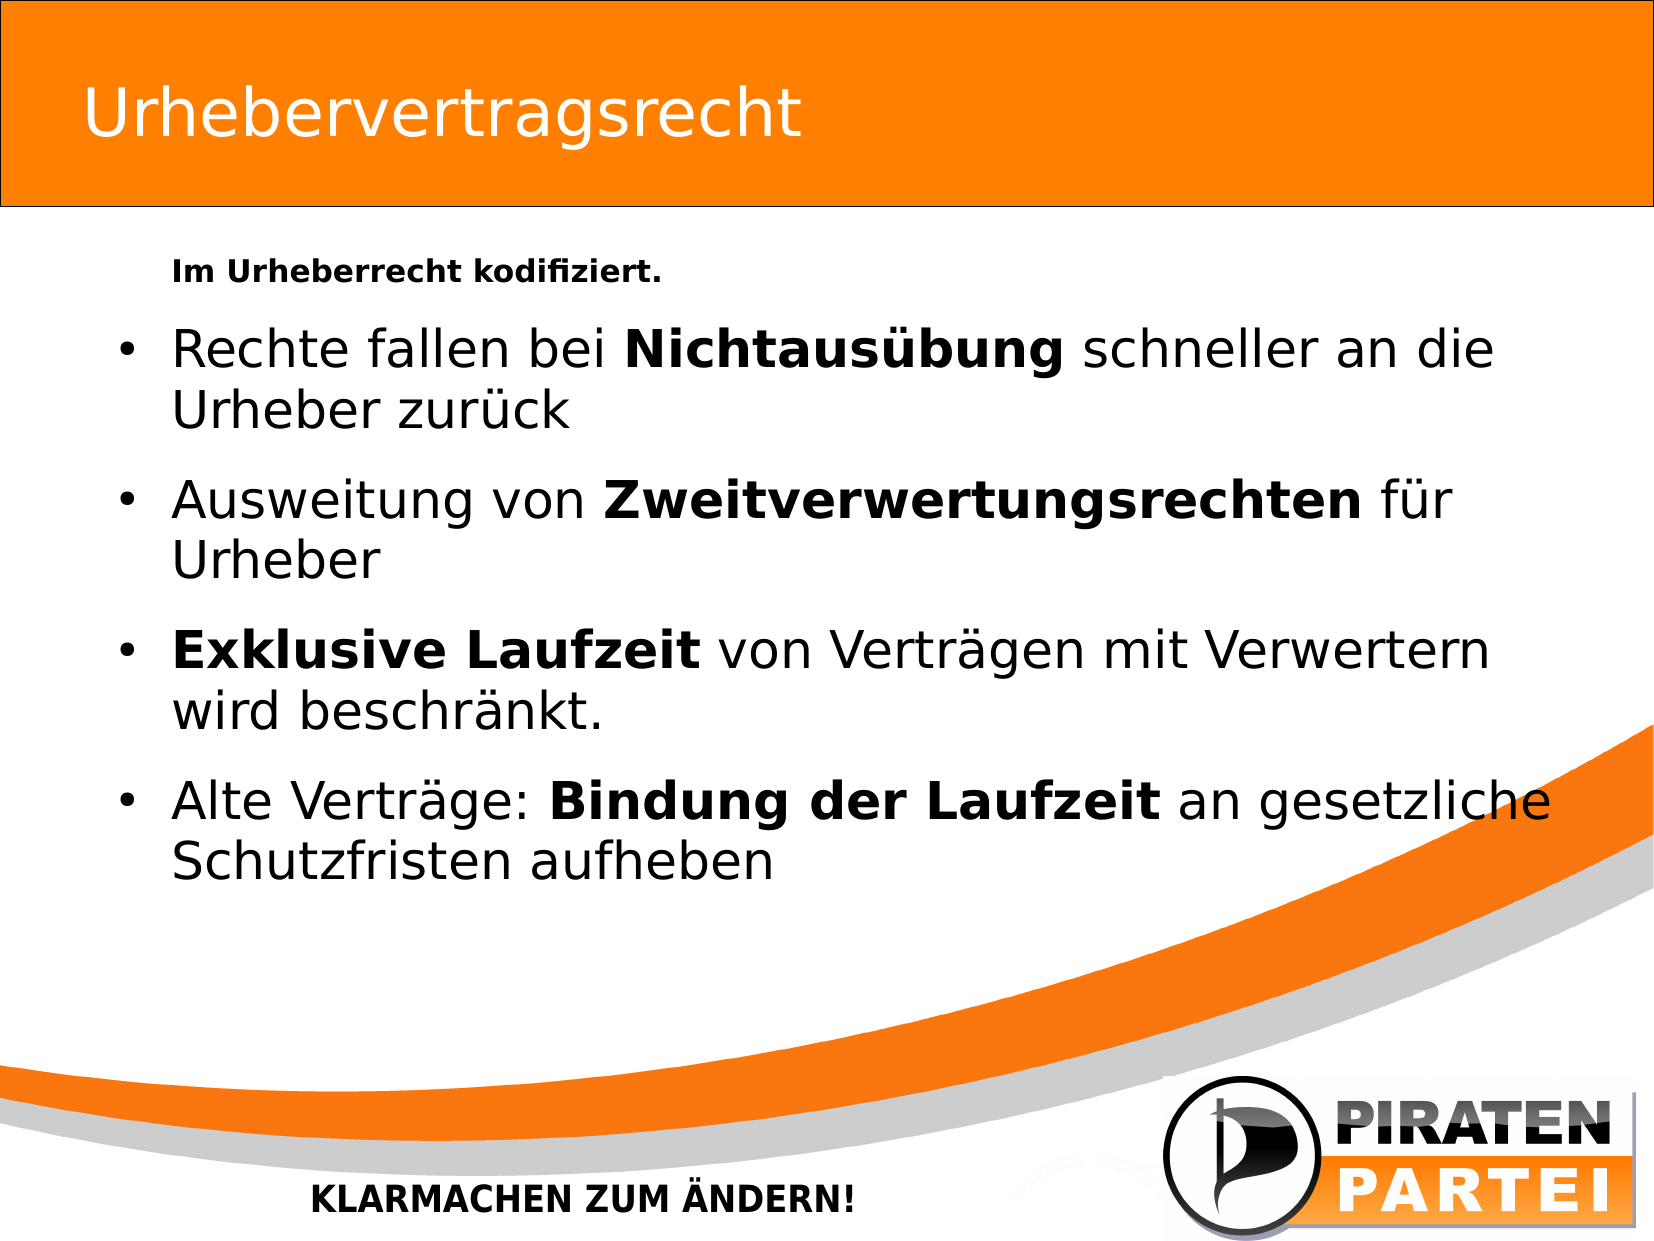

# Urhebervertragsrecht
Im Urheberrecht kodifiziert.
Rechte fallen bei Nichtausübung schneller an die Urheber zurück
Ausweitung von Zweitverwertungsrechten für Urheber
Exklusive Laufzeit von Verträgen mit Verwertern wird beschränkt.
Alte Verträge: Bindung der Laufzeit an gesetzliche Schutzfristen aufheben